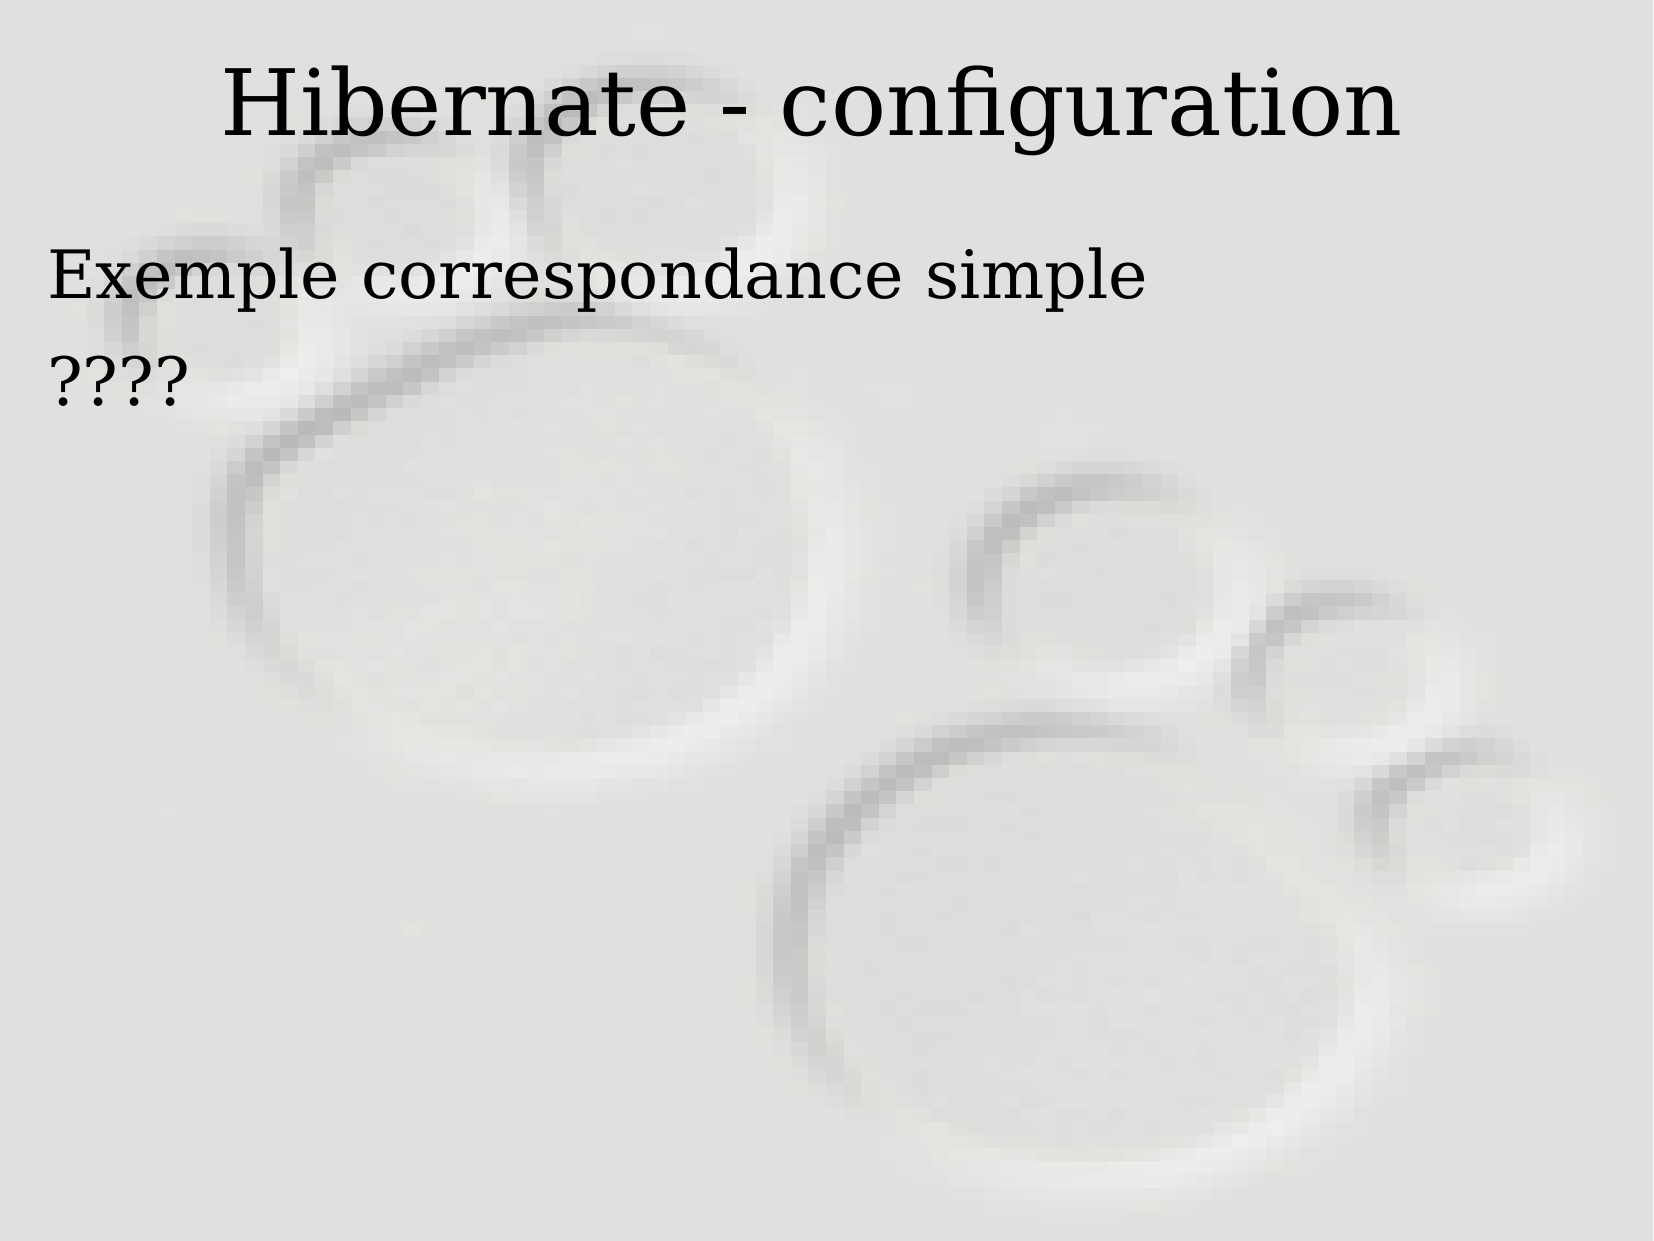

# Hibernate - configuration
Exemple correspondance simple
????